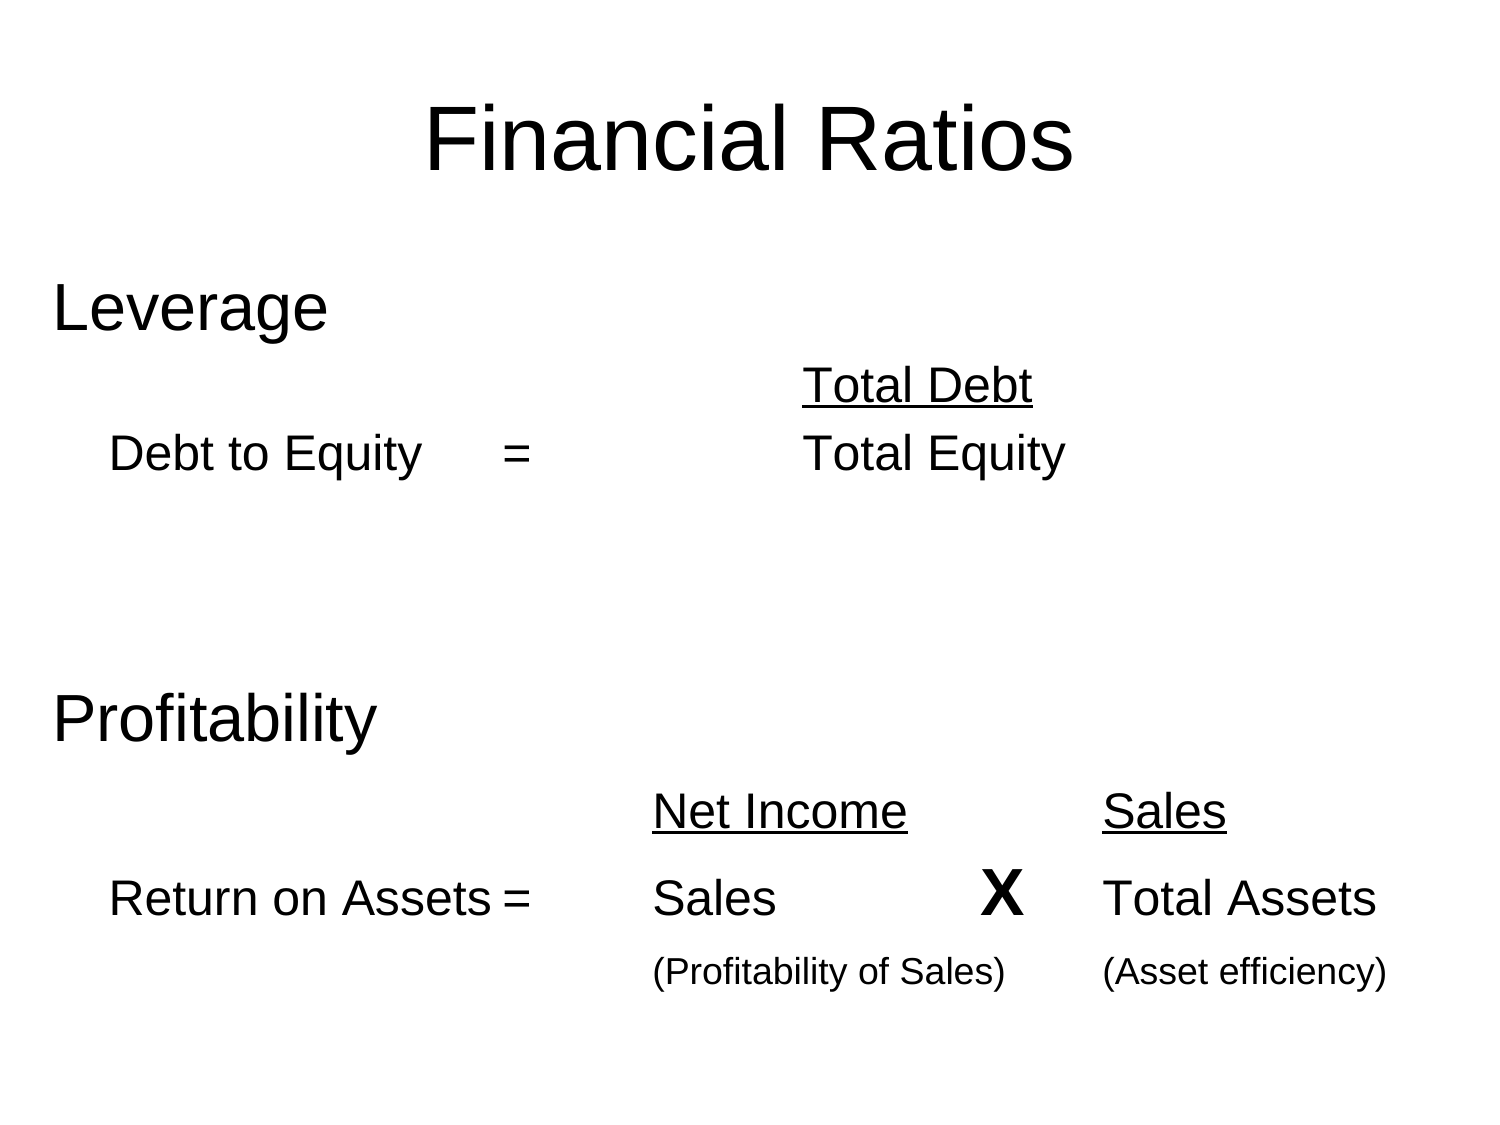

# Financial Ratios
Leverage
						Total Debt
	Debt to Equity	=		Total Equity
Profitability
					Net Income		Sales
	Return on Assets	= 	Sales		 X	Total Assets
					(Profitability of Sales)	(Asset efficiency)